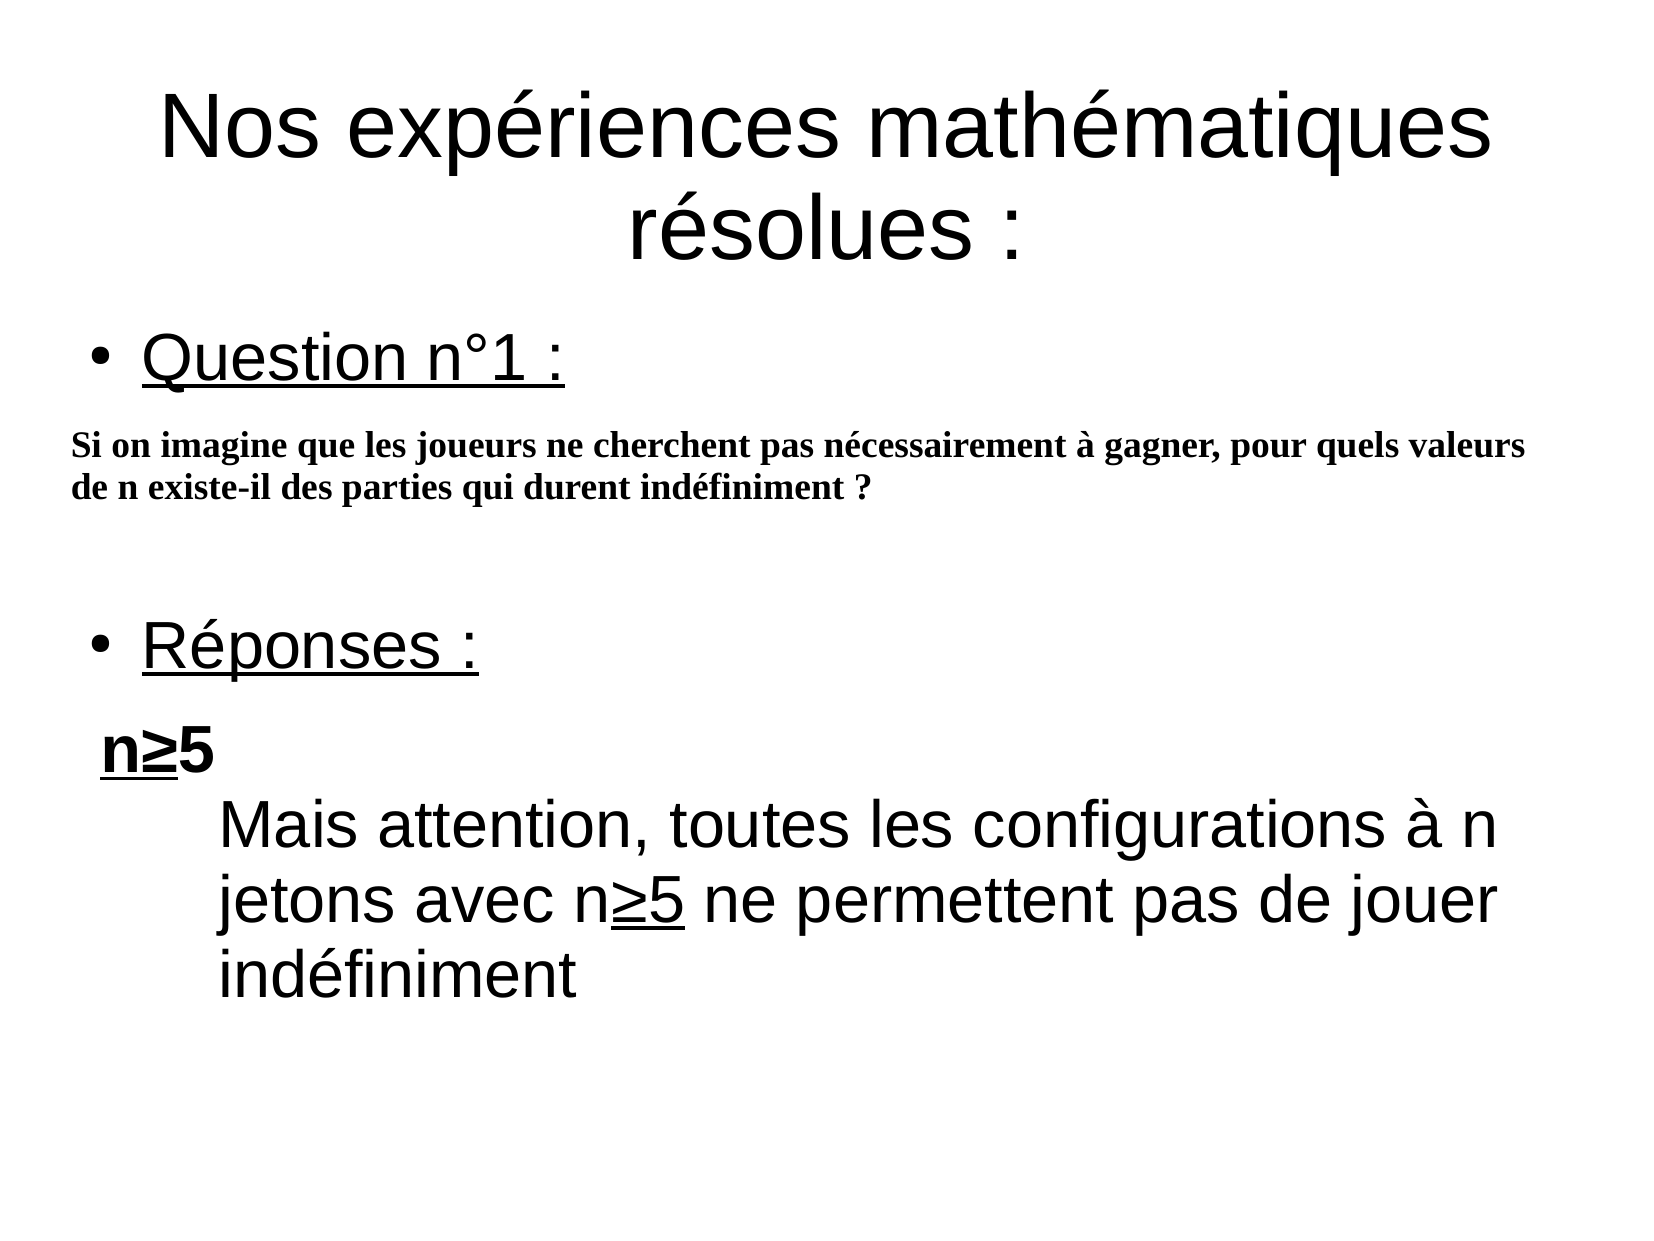

# Nos expériences mathématiques résolues :
Question n°1 :
Si on imagine que les joueurs ne cherchent pas nécessairement à gagner, pour quels valeurs de n existe-il des parties qui durent indéfiniment ?
Réponses :
n≥5
Mais attention, toutes les configurations à n jetons avec n≥5 ne permettent pas de jouer indéfiniment